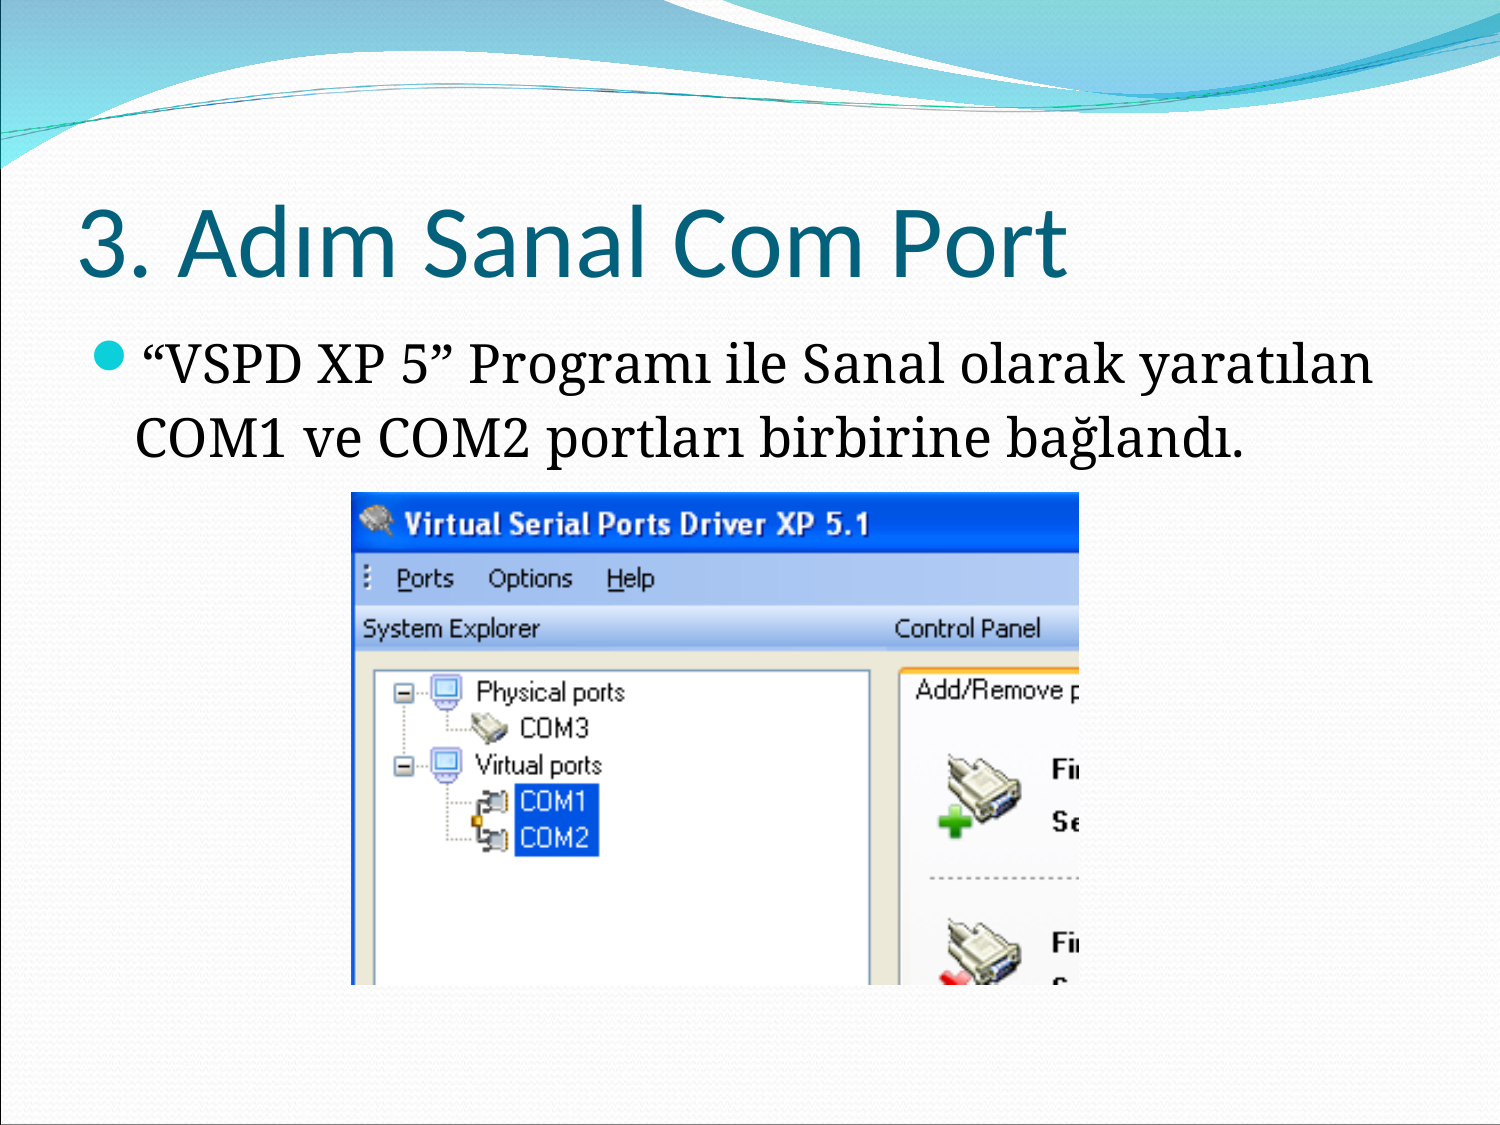

# 3. Adım Sanal Com Port
“VSPD XP 5” Programı ile Sanal olarak yaratılan COM1 ve COM2 portları birbirine bağlandı.